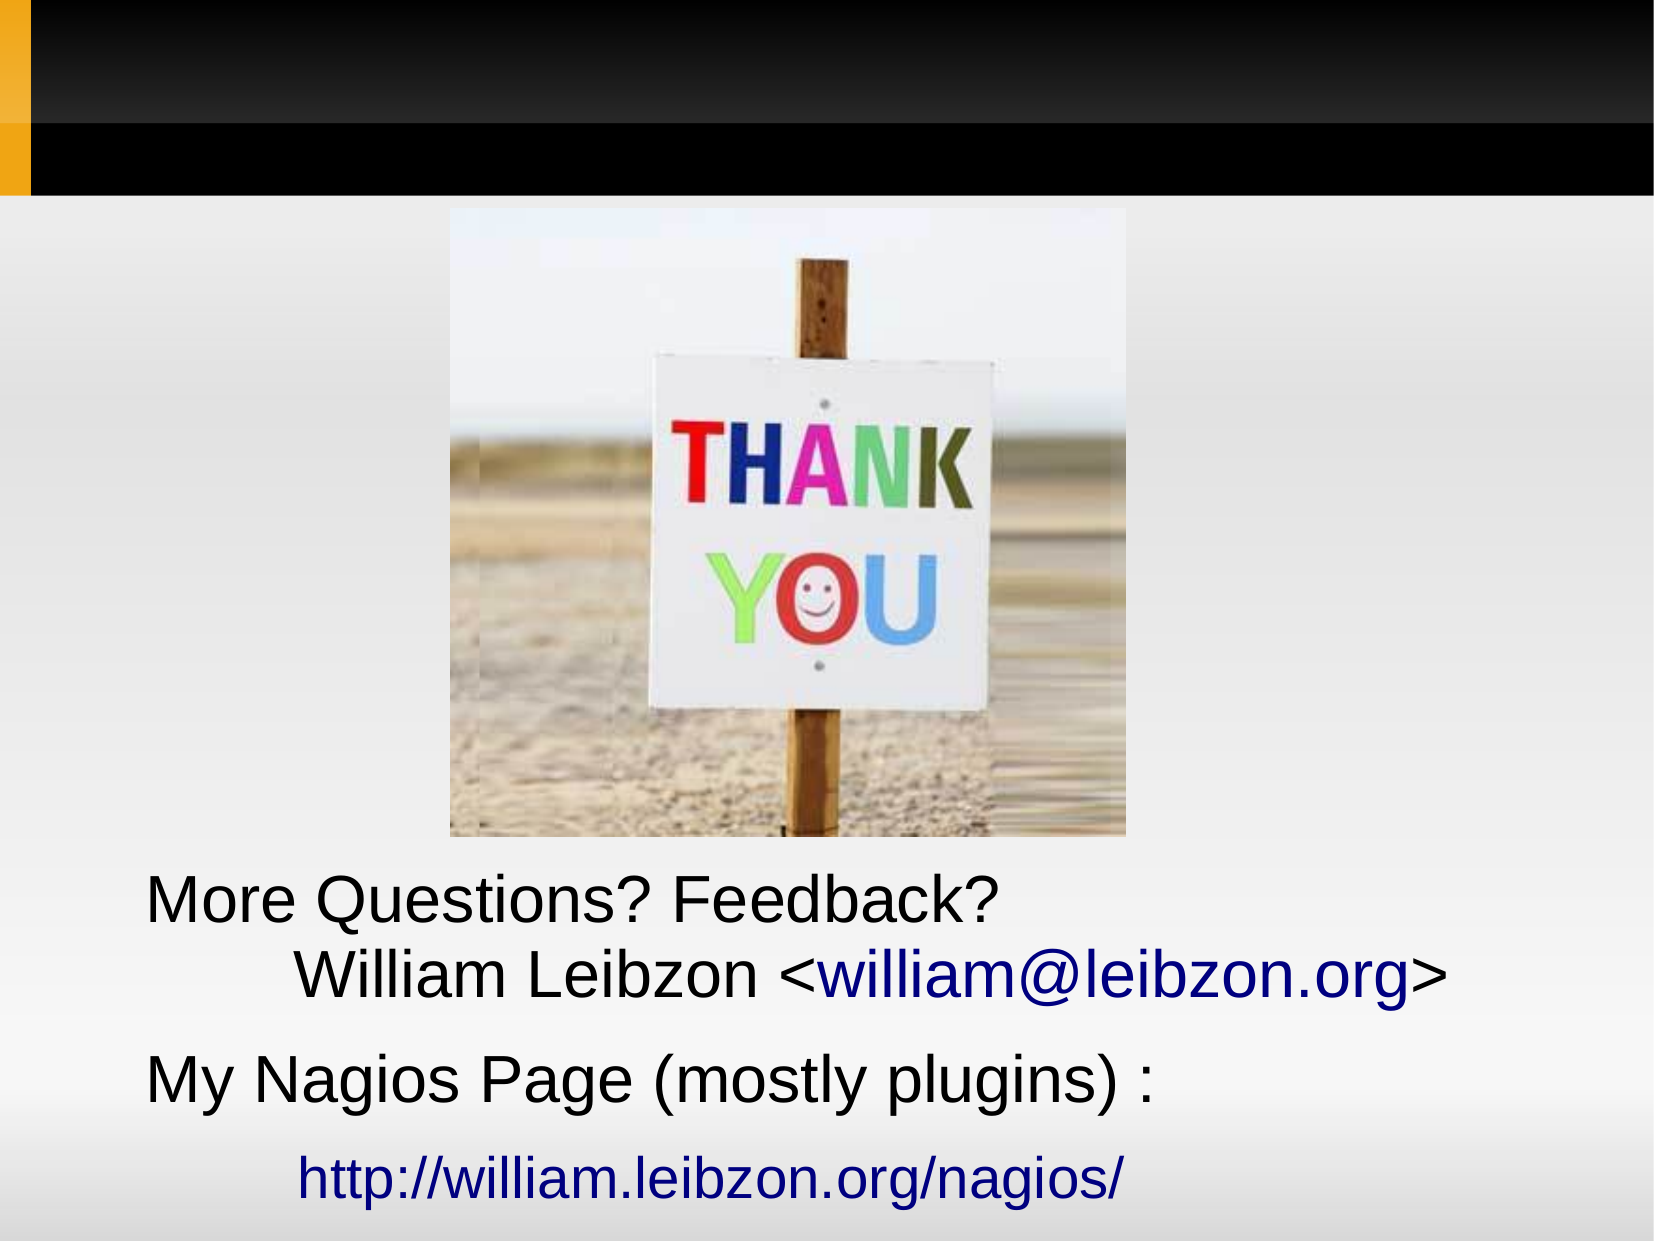

#
More Questions? Feedback?
		William Leibzon <william@leibzon.org>
My Nagios Page (mostly plugins) :
 http://william.leibzon.org/nagios/